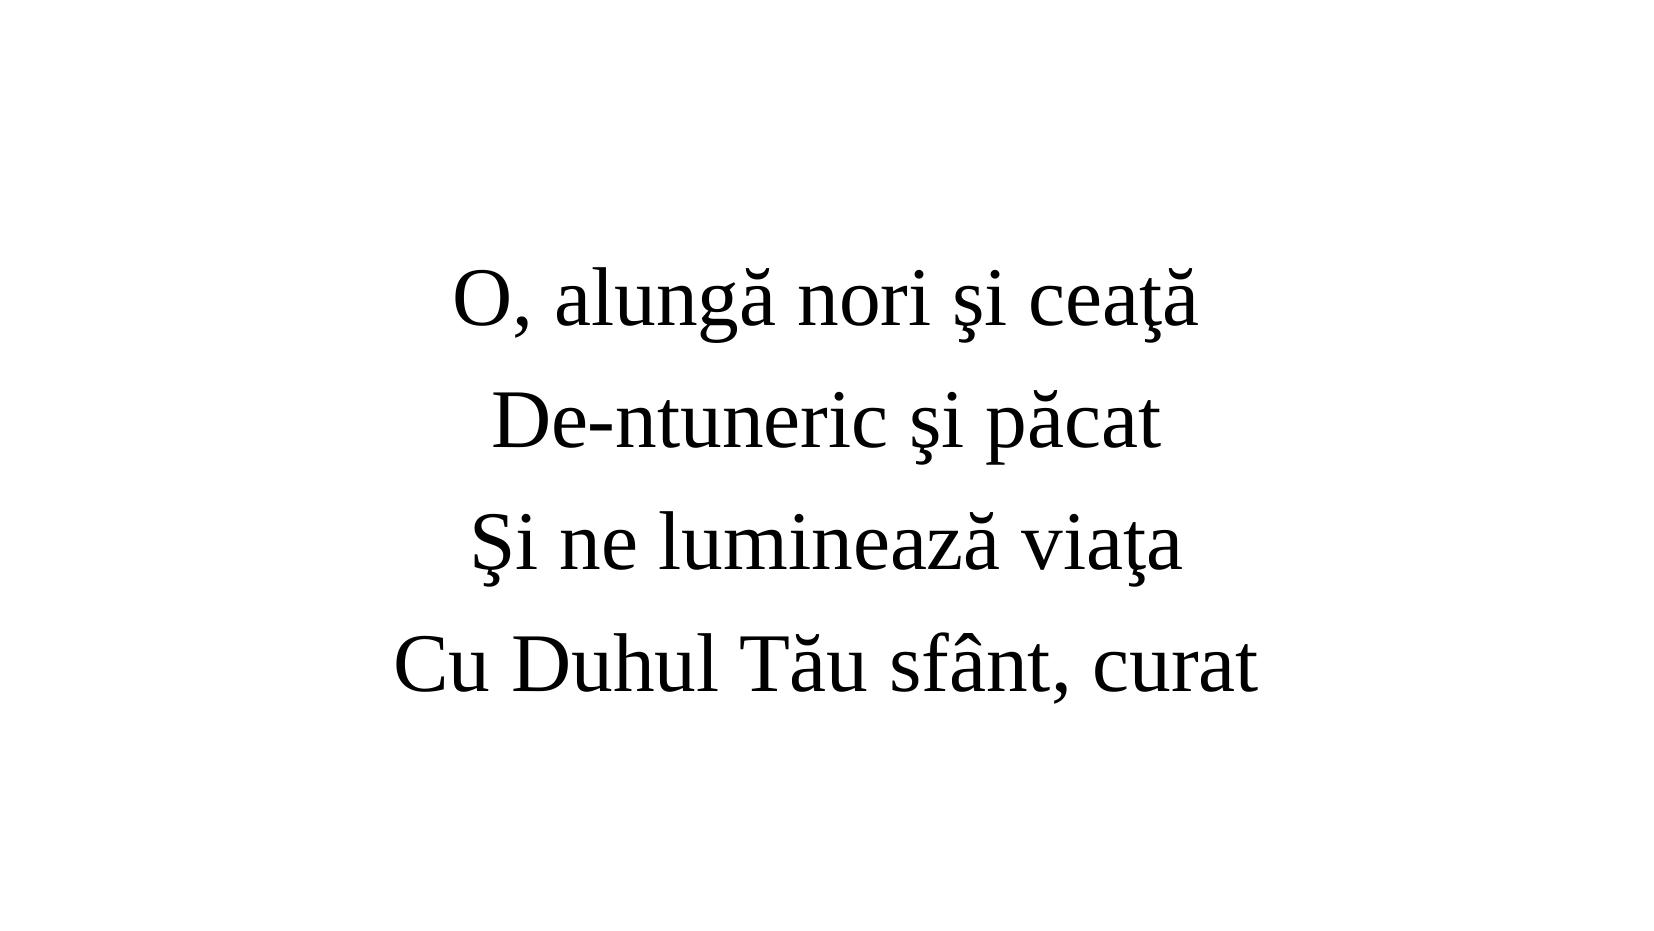

# O, alungă nori şi ceaţă
De-ntuneric şi păcat
Şi ne luminează viaţa
Cu Duhul Tău sfânt, curat